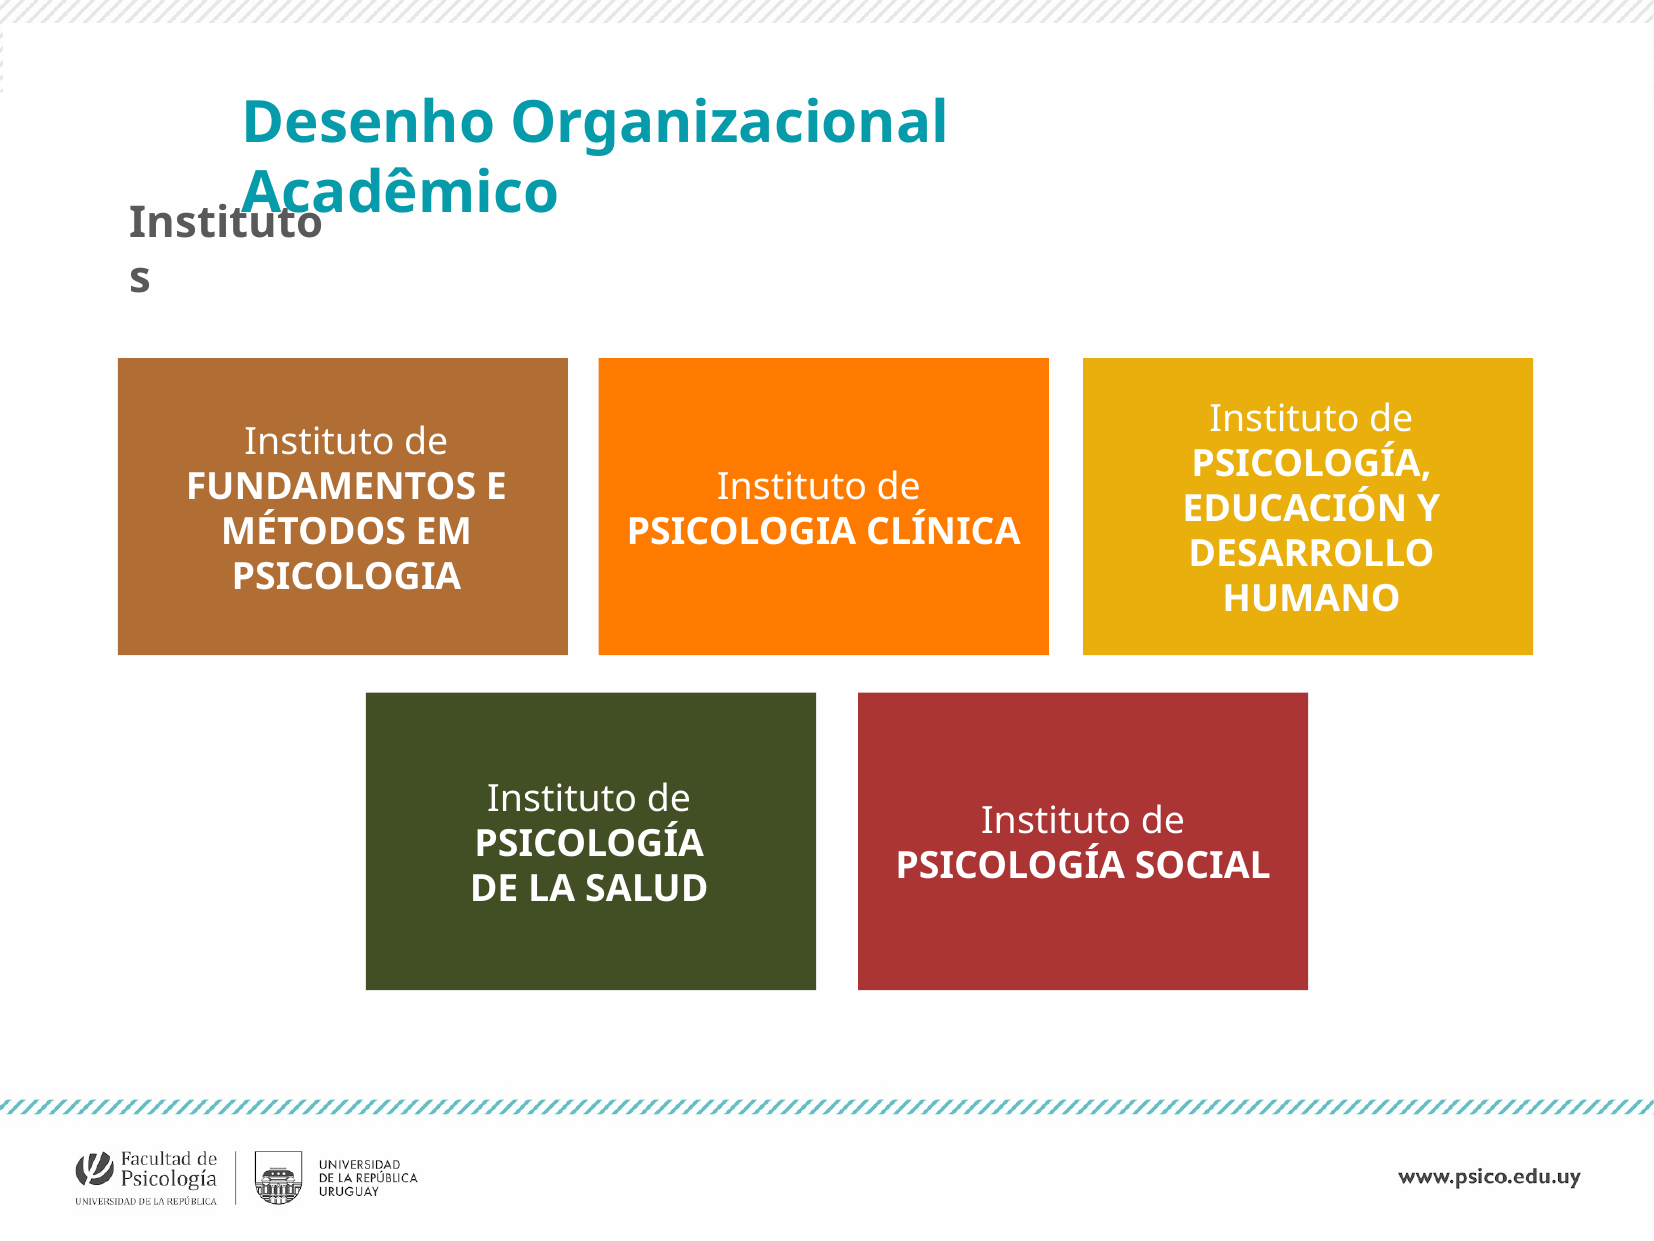

Desenho Organizacional Acadêmico
Institutos
Instituto de
PSICOLOGÍA, EDUCACIÓN Y DESARROLLO HUMANO
Instituto de FUNDAMENTOS E MÉTODOS EM PSICOLOGIA
Instituto de
PSICOLOGIA CLÍNICA
Instituto de
PSICOLOGÍA
DE LA SALUD
Instituto de
PSICOLOGÍA SOCIAL